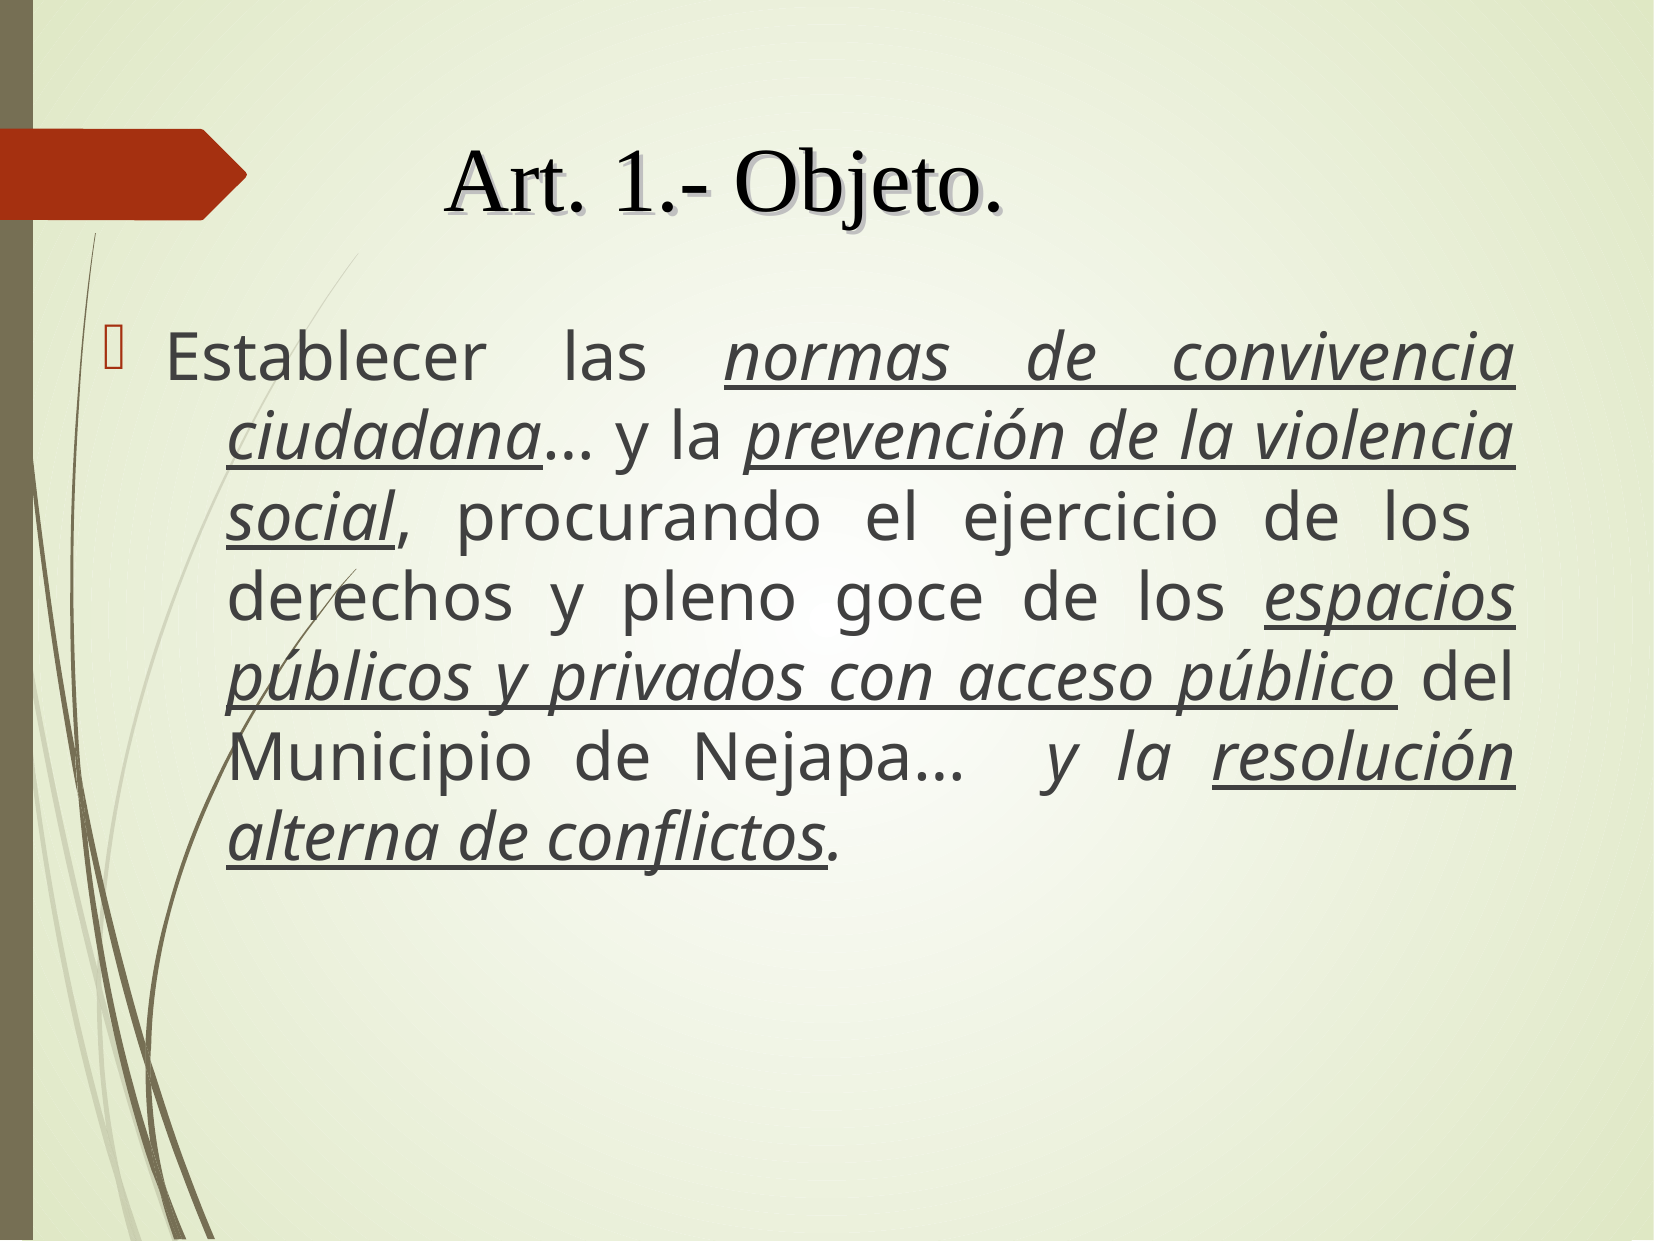

# Art. 1.- Objeto.
Establecer las normas de convivencia ciudadana… y la prevención de la violencia social, procurando el ejercicio de los derechos y pleno goce de los espacios públicos y privados con acceso público del Municipio de Nejapa… y la resolución alterna de conflictos.